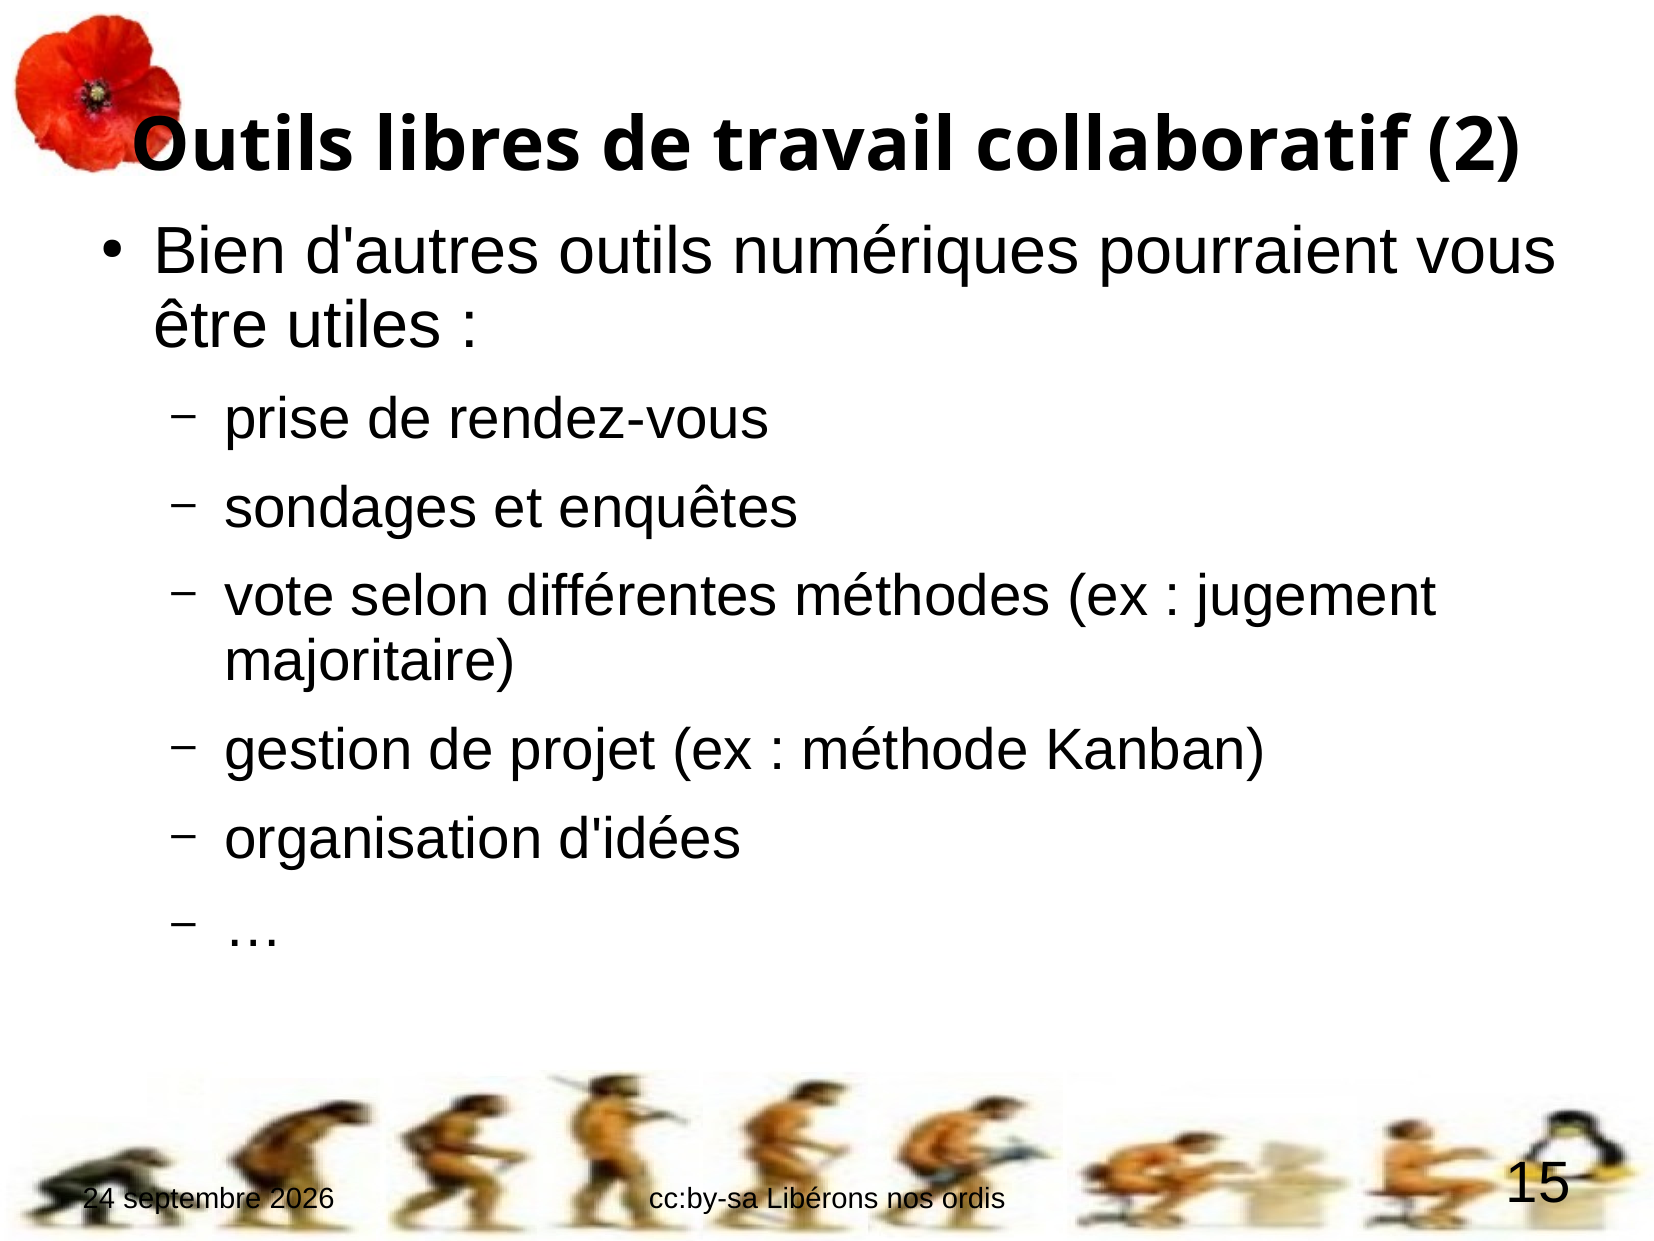

# Outils libres de travail collaboratif (2)
Bien d'autres outils numériques pourraient vous être utiles :
prise de rendez-vous
sondages et enquêtes
vote selon différentes méthodes (ex : jugement majoritaire)
gestion de projet (ex : méthode Kanban)
organisation d'idées
…